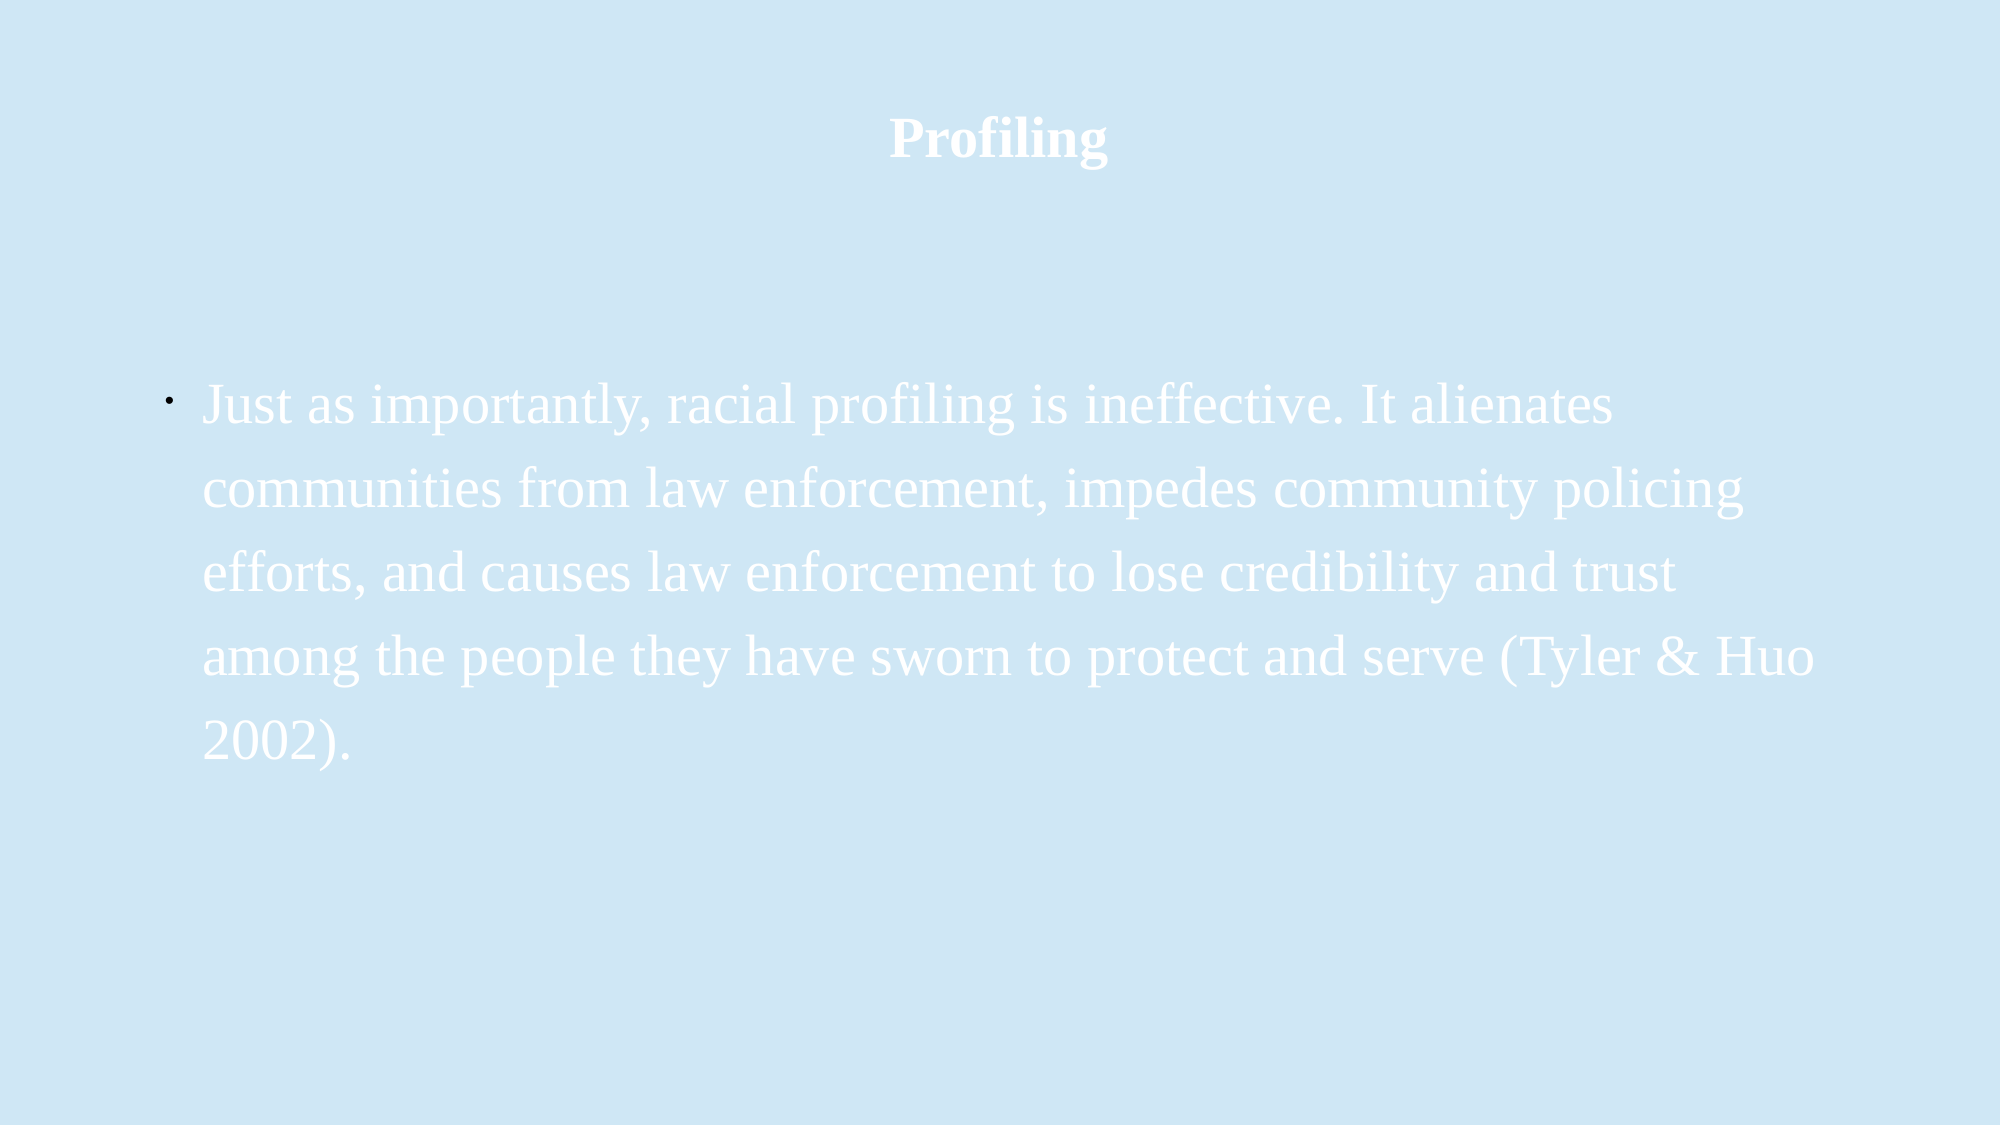

# Profiling
Just as importantly, racial profiling is ineffective. It alienates communities from law enforcement, impedes community policing efforts, and causes law enforcement to lose credibility and trust among the people they have sworn to protect and serve (Tyler & Huo 2002).